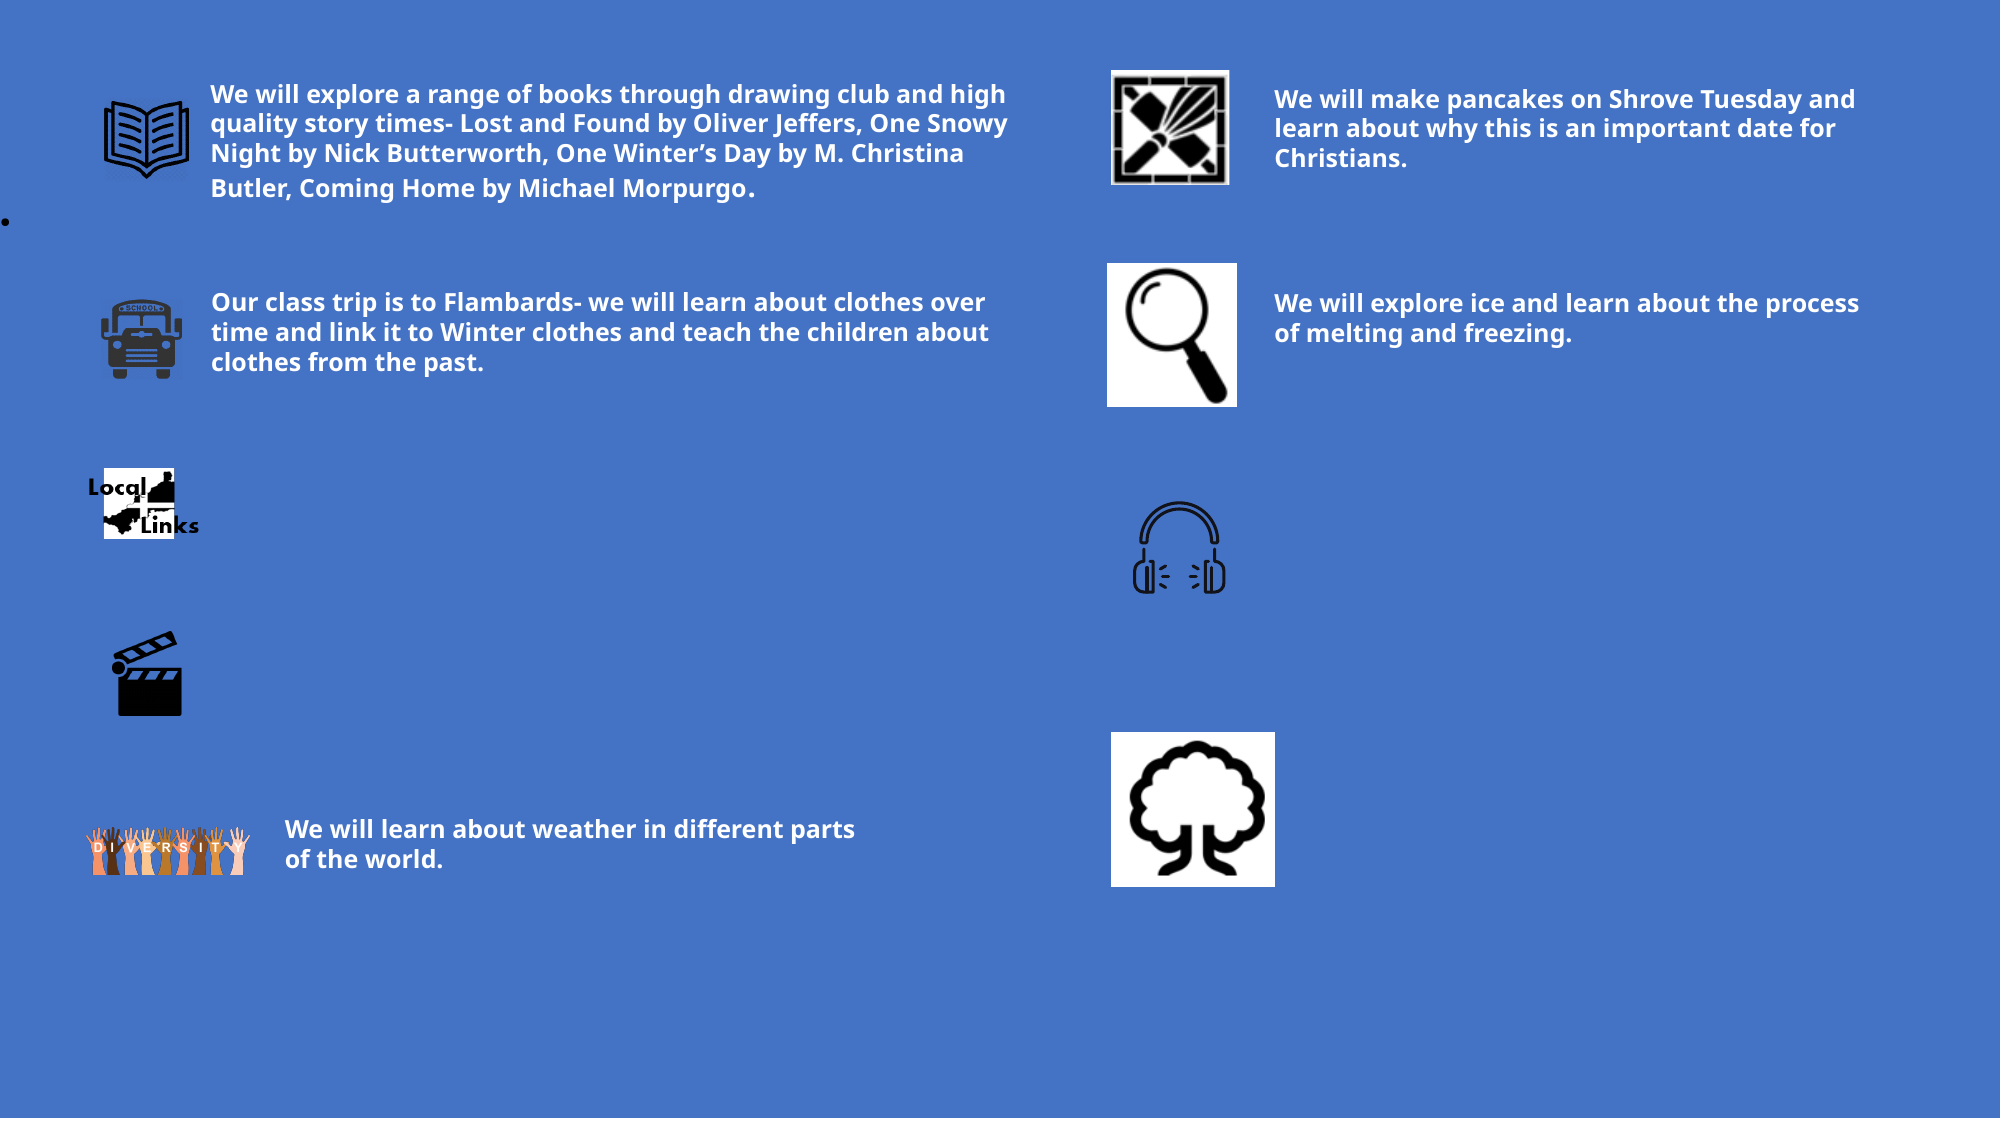

| |
| --- |
We will explore a range of books through drawing club and high quality story times- Lost and Found by Oliver Jeffers, One Snowy Night by Nick Butterworth, One Winter’s Day by M. Christina Butler, Coming Home by Michael Morpurgo.
We will make pancakes on Shrove Tuesday and learn about why this is an important date for Christians.
#
Our class trip is to Flambards- we will learn about clothes over time and link it to Winter clothes and teach the children about clothes from the past.
We will explore ice and learn about the process of melting and freezing.
We will learn about weather in different parts of the world.